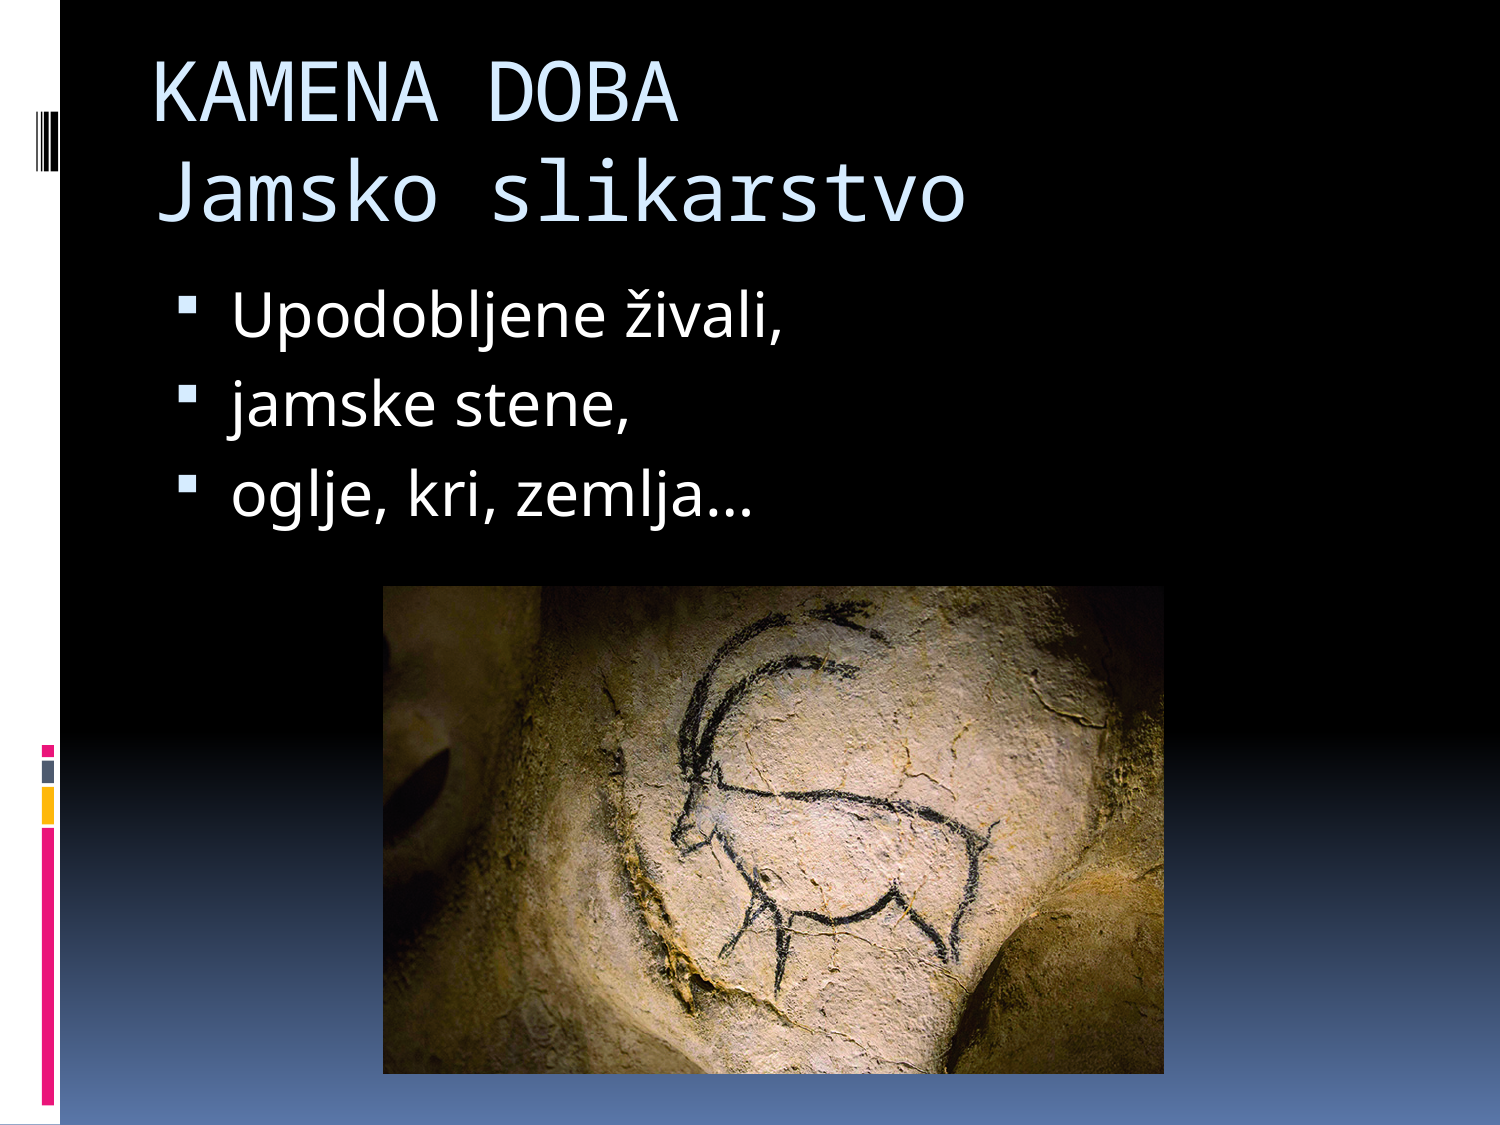

# KAMENA DOBA Jamsko slikarstvo
Upodobljene živali,
jamske stene,
oglje, kri, zemlja…